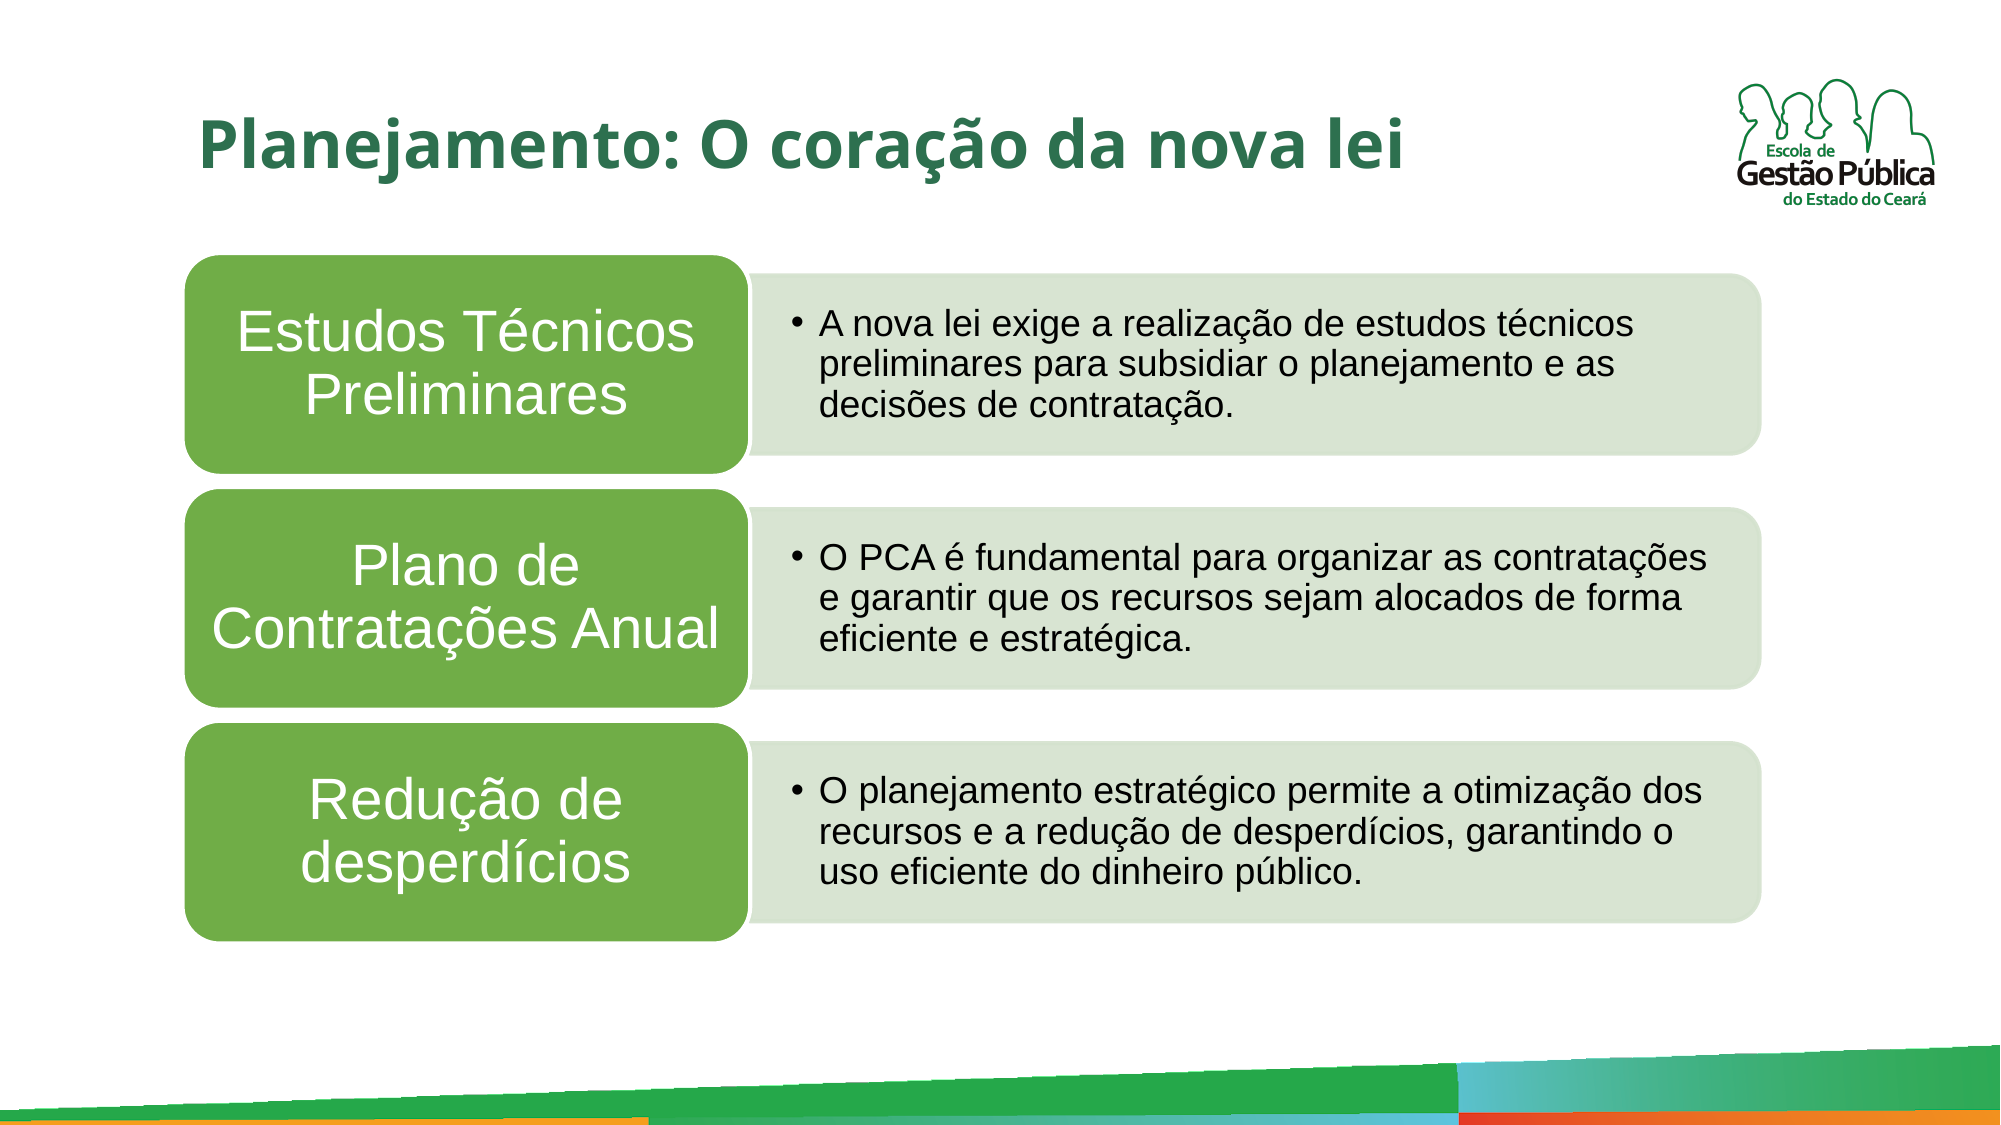

Planejamento: O coração da nova lei
Estudos Técnicos Preliminares
A nova lei exige a realização de estudos técnicos preliminares para subsidiar o planejamento e as decisões de contratação.
Plano de Contratações Anual
O PCA é fundamental para organizar as contratações e garantir que os recursos sejam alocados de forma eficiente e estratégica.
Redução de desperdícios
O planejamento estratégico permite a otimização dos recursos e a redução de desperdícios, garantindo o uso eficiente do dinheiro público.